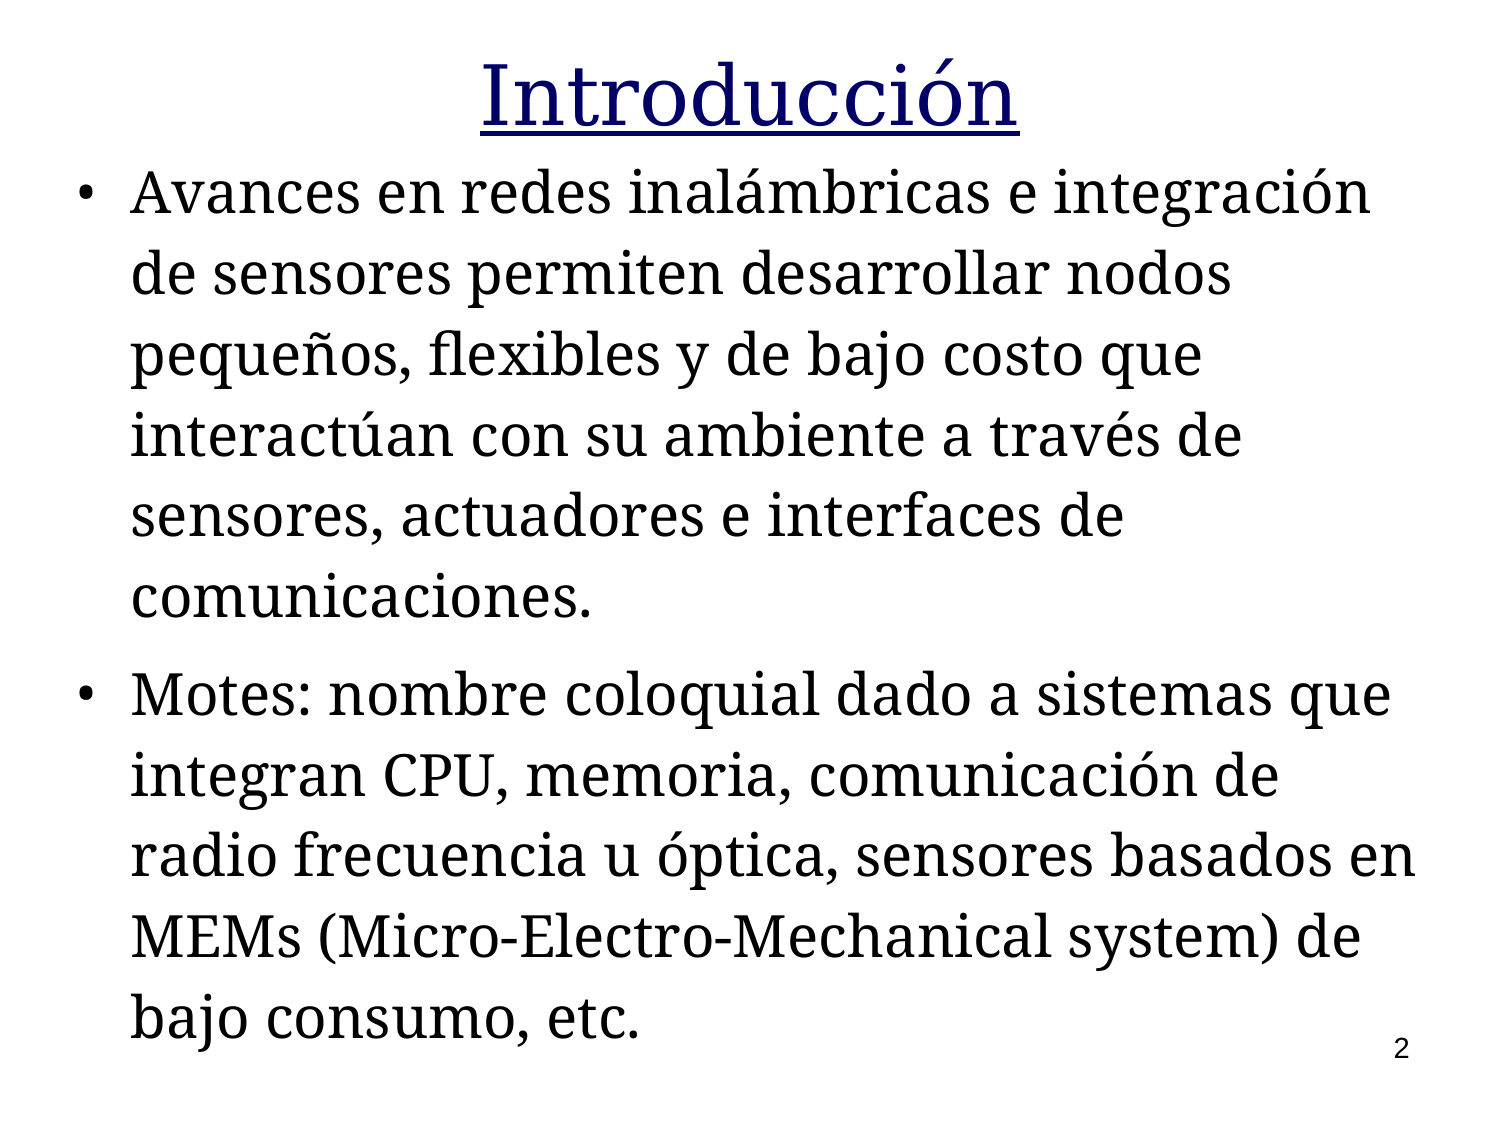

# Introducción
Avances en redes inalámbricas e integración de sensores permiten desarrollar nodos pequeños, flexibles y de bajo costo que interactúan con su ambiente a través de sensores, actuadores e interfaces de comunicaciones.
Motes: nombre coloquial dado a sistemas que integran CPU, memoria, comunicación de radio frecuencia u óptica, sensores basados en MEMs (Micro-Electro-Mechanical system) de bajo consumo, etc.
2